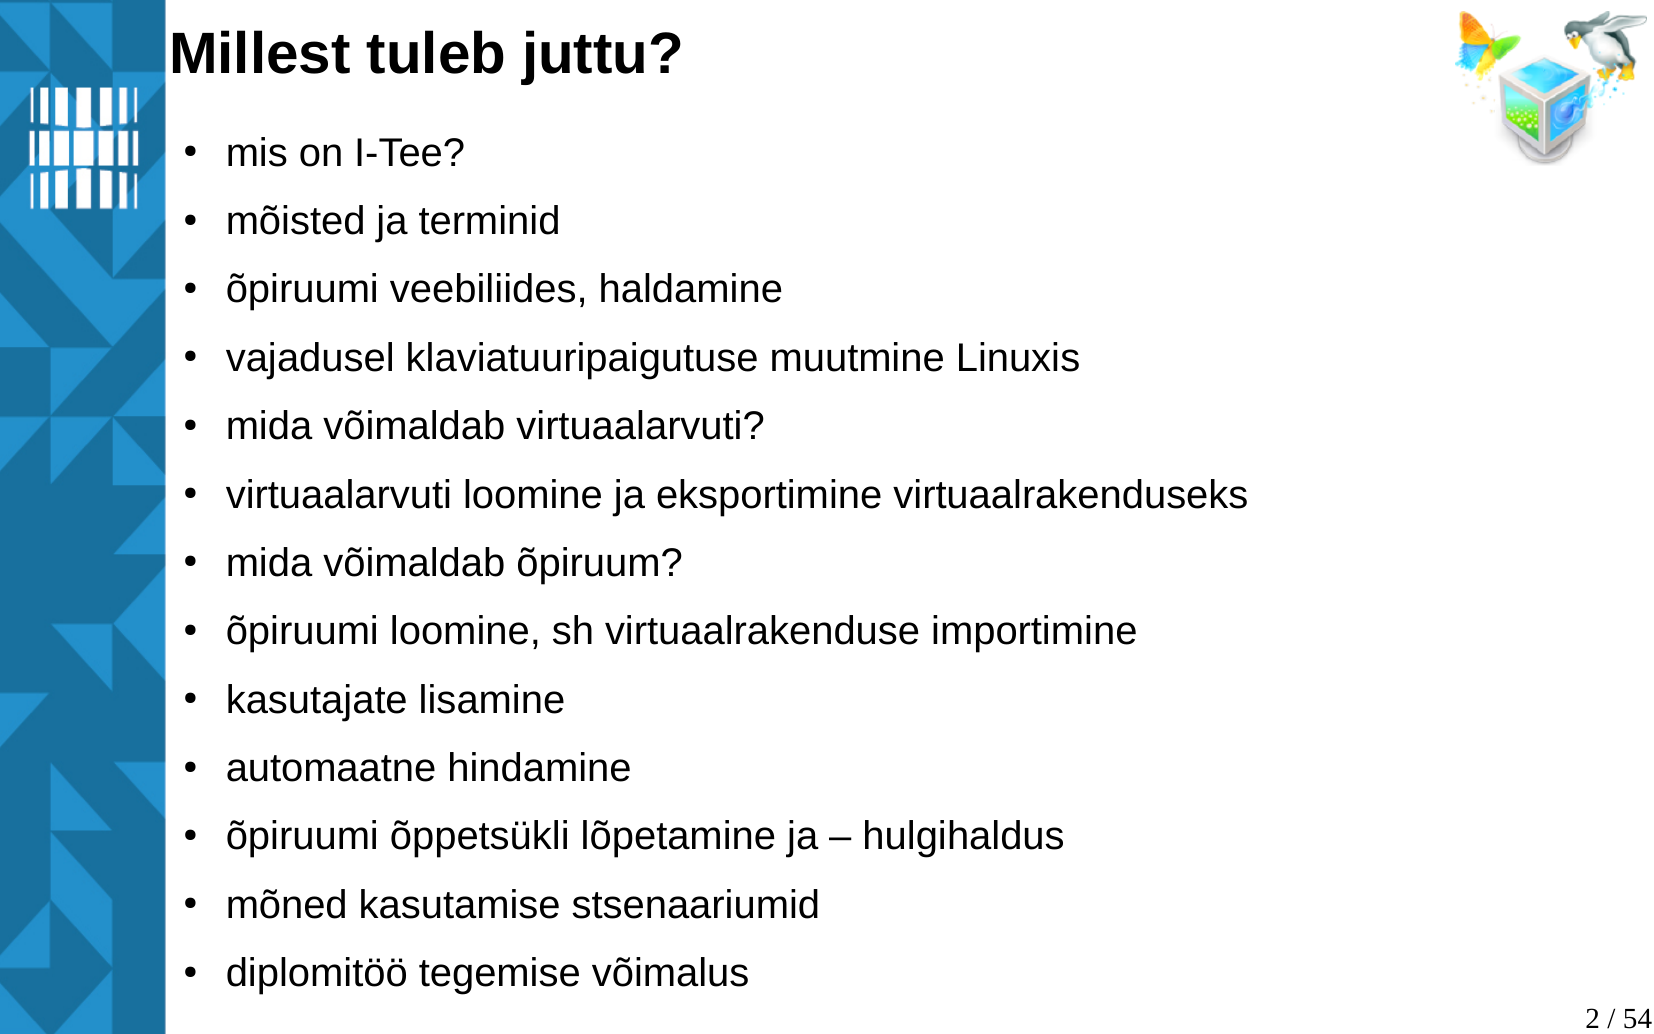

# Millest tuleb juttu?
mis on I-Tee?
mõisted ja terminid
õpiruumi veebiliides, haldamine
vajadusel klaviatuuripaigutuse muutmine Linuxis
mida võimaldab virtuaalarvuti?
virtuaalarvuti loomine ja eksportimine virtuaalrakenduseks
mida võimaldab õpiruum?
õpiruumi loomine, sh virtuaalrakenduse importimine
kasutajate lisamine
automaatne hindamine
õpiruumi õppetsükli lõpetamine ja – hulgihaldus
mõned kasutamise stsenaariumid
diplomitöö tegemise võimalus
2